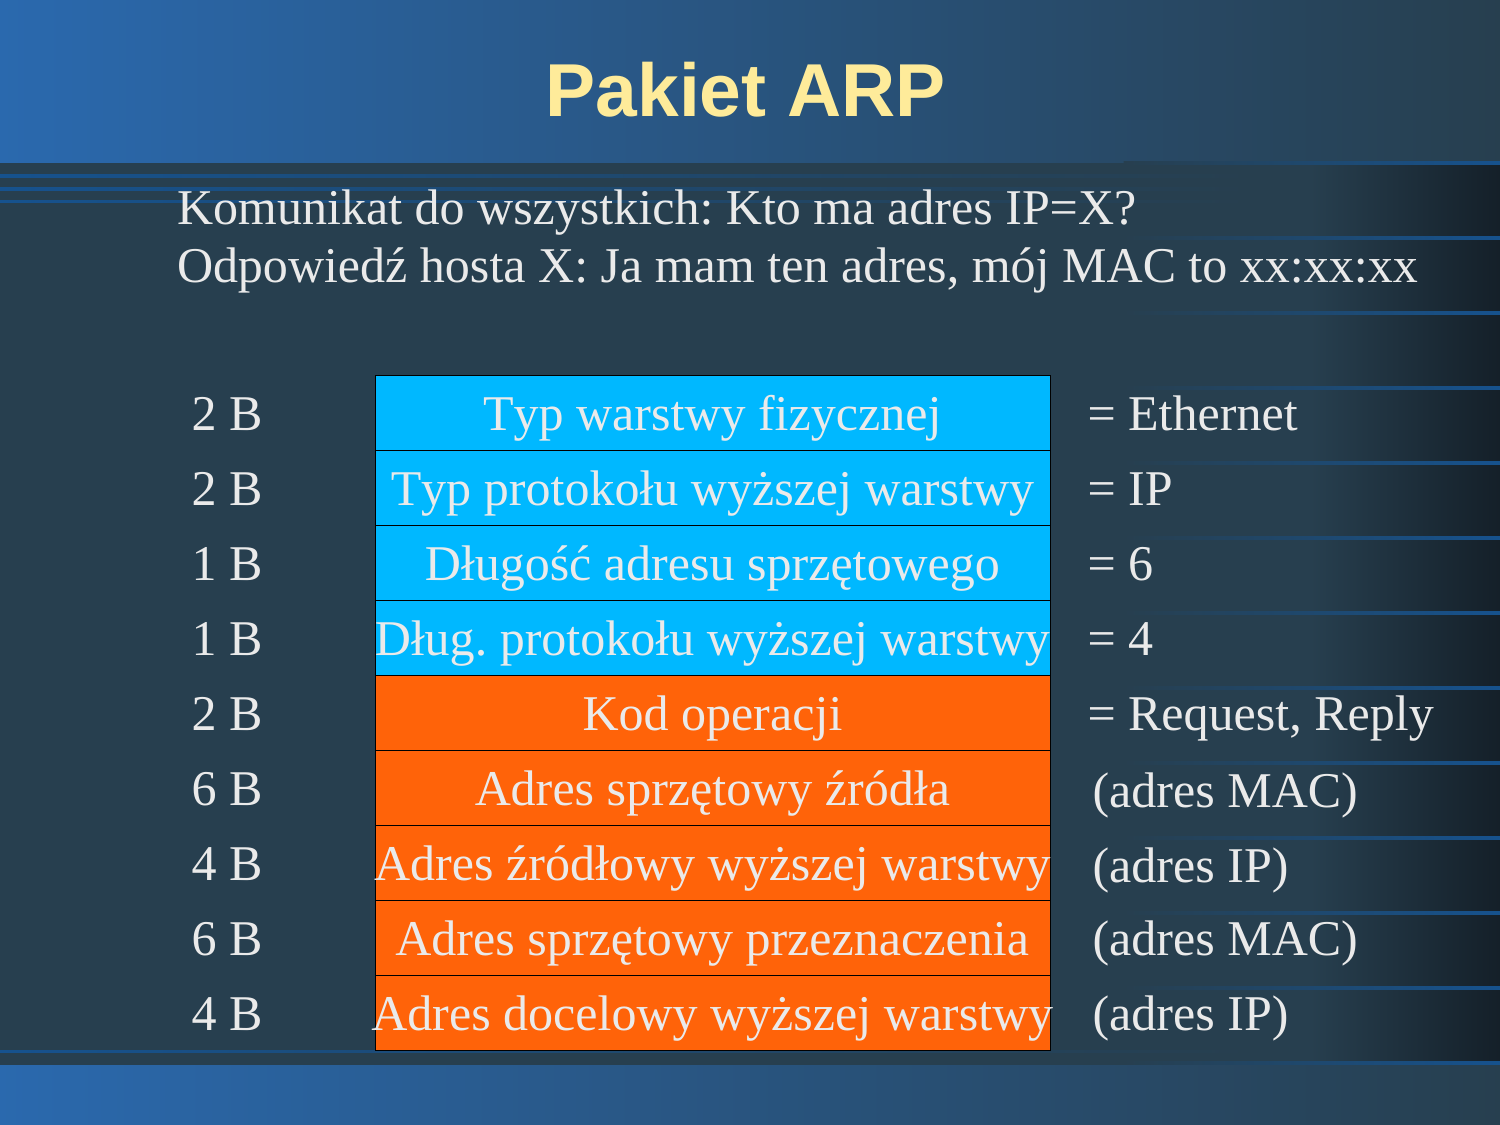

# Pakiet ARP
Komunikat do wszystkich: Kto ma adres IP=X?
Odpowiedź hosta X: Ja mam ten adres, mój MAC to xx:xx:xx
2 B
Typ warstwy fizycznej
= Ethernet
2 B
Typ protokołu wyższej warstwy
= IP
1 B
Długość adresu sprzętowego
= 6
1 B
Dług. protokołu wyższej warstwy
= 4
2 B
Kod operacji
= Request, Reply
6 B
Adres sprzętowy źródła
(adres MAC)
4 B
Adres źródłowy wyższej warstwy
(adres IP)
(adres MAC)
6 B
Adres sprzętowy przeznaczenia
(adres IP)
4 B
Adres docelowy wyższej warstwy